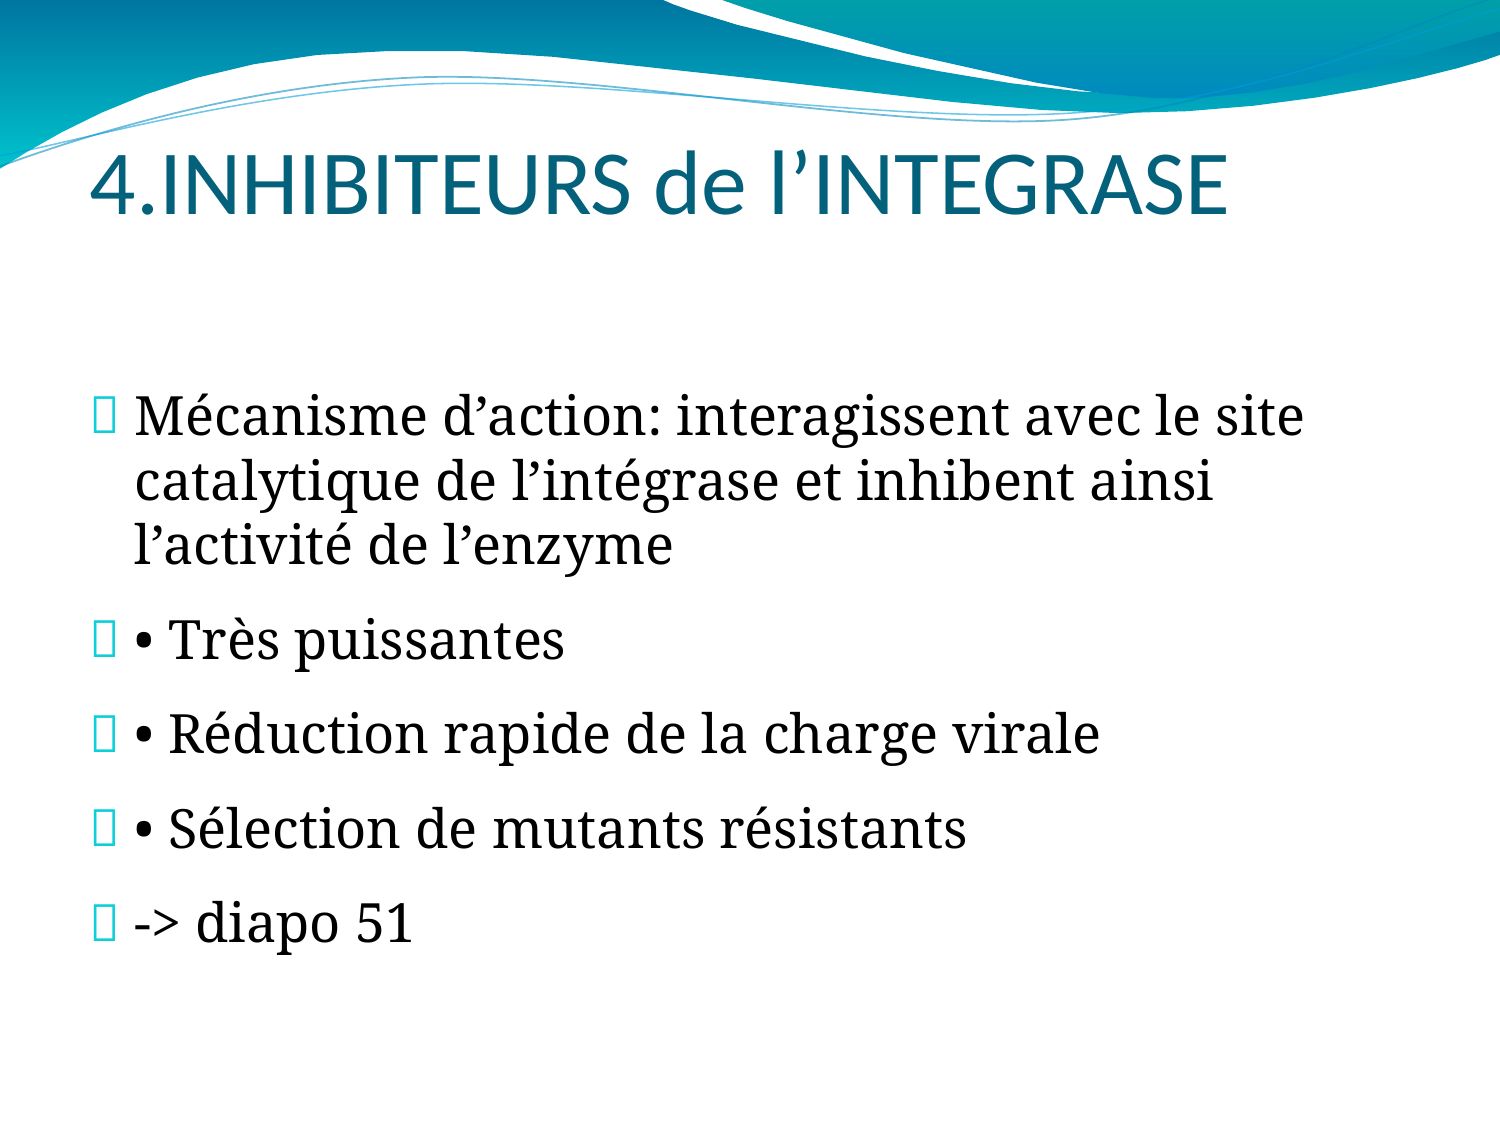

# 4.INHIBITEURS de l’INTEGRASE
Mécanisme d’action: interagissent avec le site catalytique de l’intégrase et inhibent ainsi l’activité de l’enzyme
• Très puissantes
• Réduction rapide de la charge virale
• Sélection de mutants résistants
-> diapo 51